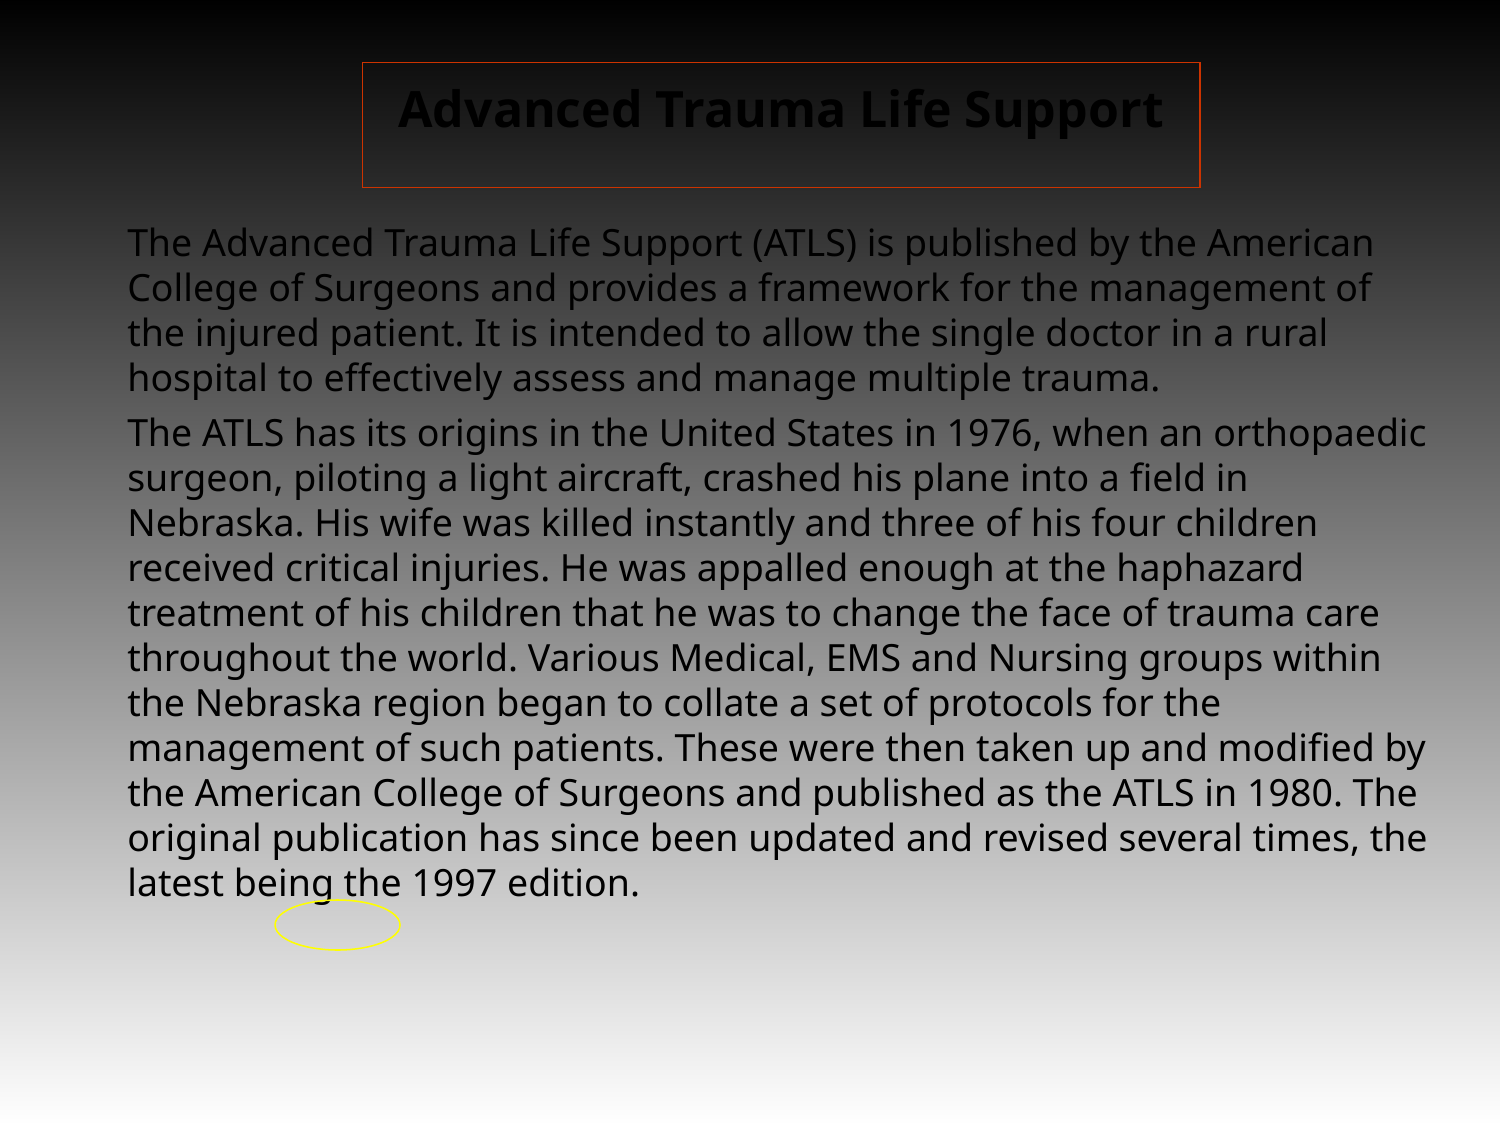

Advanced Trauma Life Support
The Advanced Trauma Life Support (ATLS) is published by the American College of Surgeons and provides a framework for the management of the injured patient. It is intended to allow the single doctor in a rural hospital to effectively assess and manage multiple trauma.
The ATLS has its origins in the United States in 1976, when an orthopaedic surgeon, piloting a light aircraft, crashed his plane into a field in Nebraska. His wife was killed instantly and three of his four children received critical injuries. He was appalled enough at the haphazard treatment of his children that he was to change the face of trauma care throughout the world. Various Medical, EMS and Nursing groups within the Nebraska region began to collate a set of protocols for the management of such patients. These were then taken up and modified by the American College of Surgeons and published as the ATLS in 1980. The original publication has since been updated and revised several times, the latest being the 1997 edition.